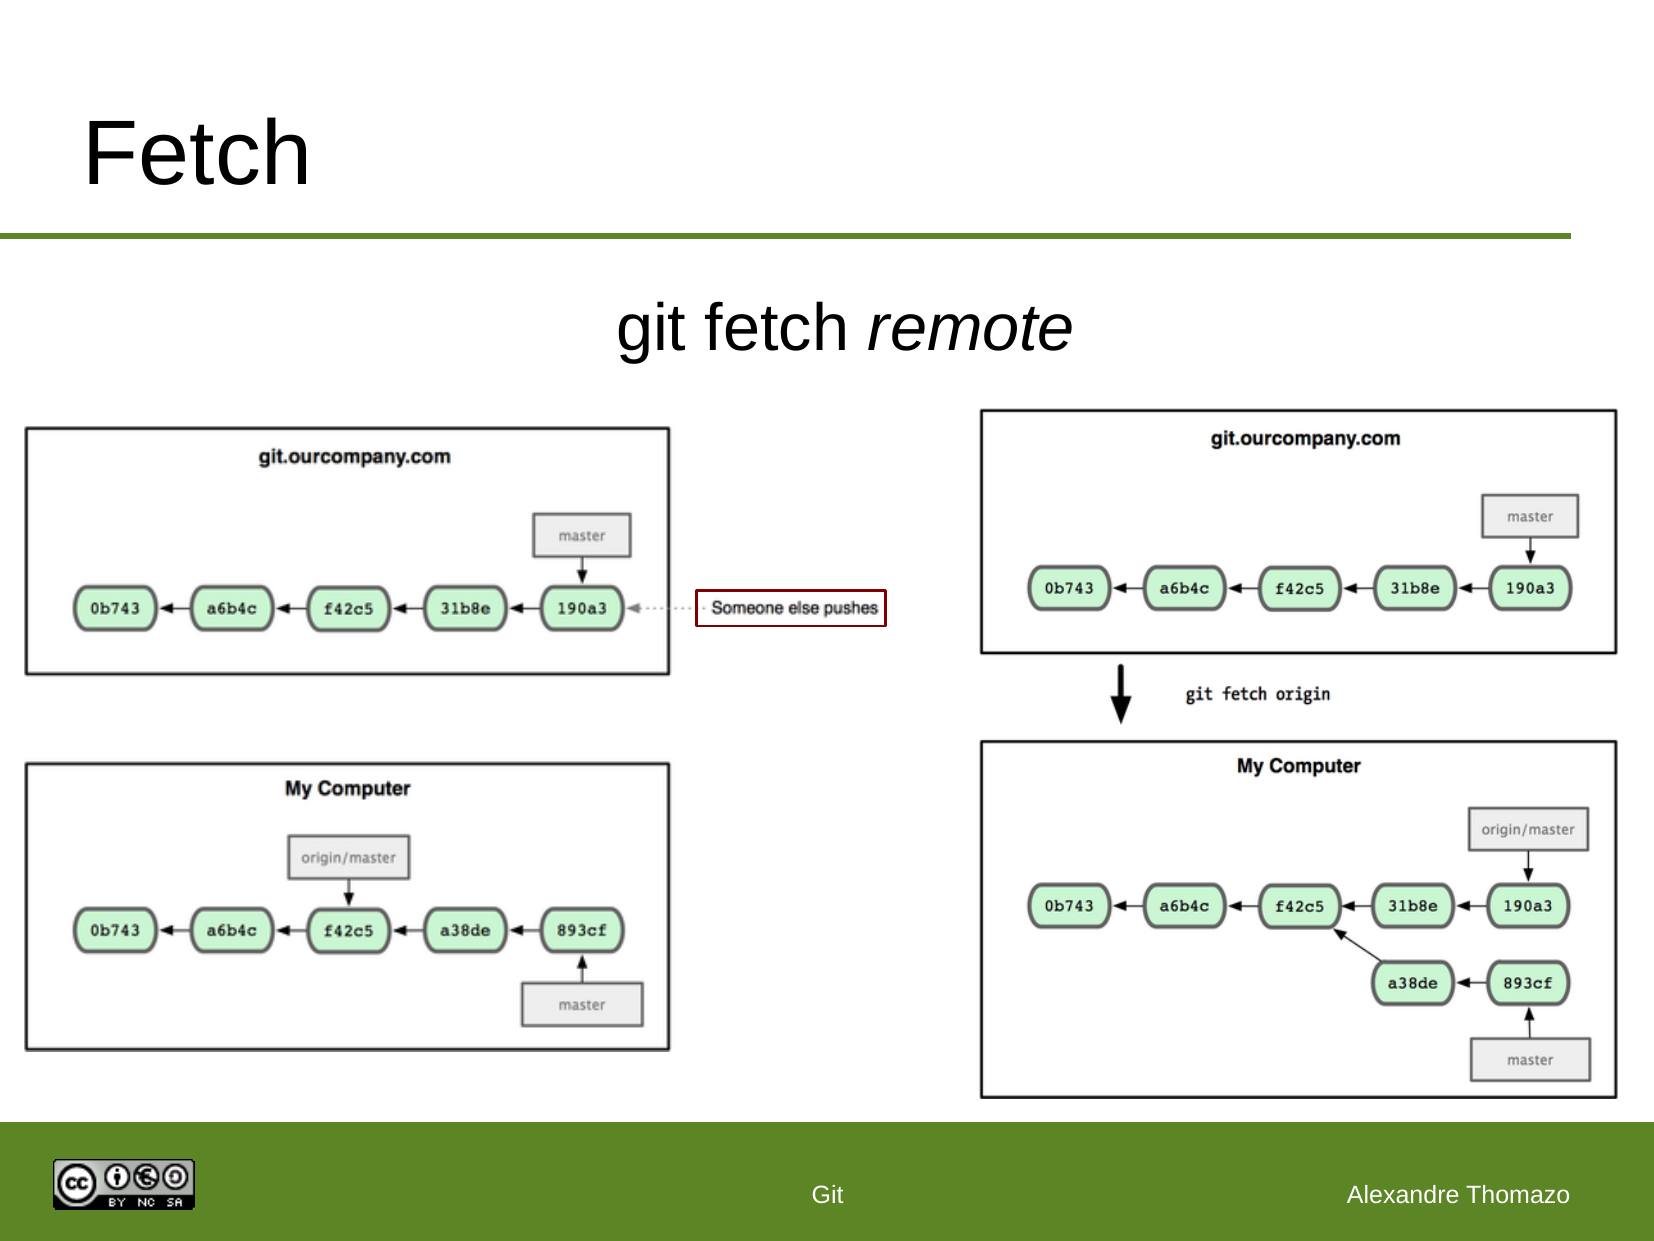

# Fetch
git fetch remote
Git
35